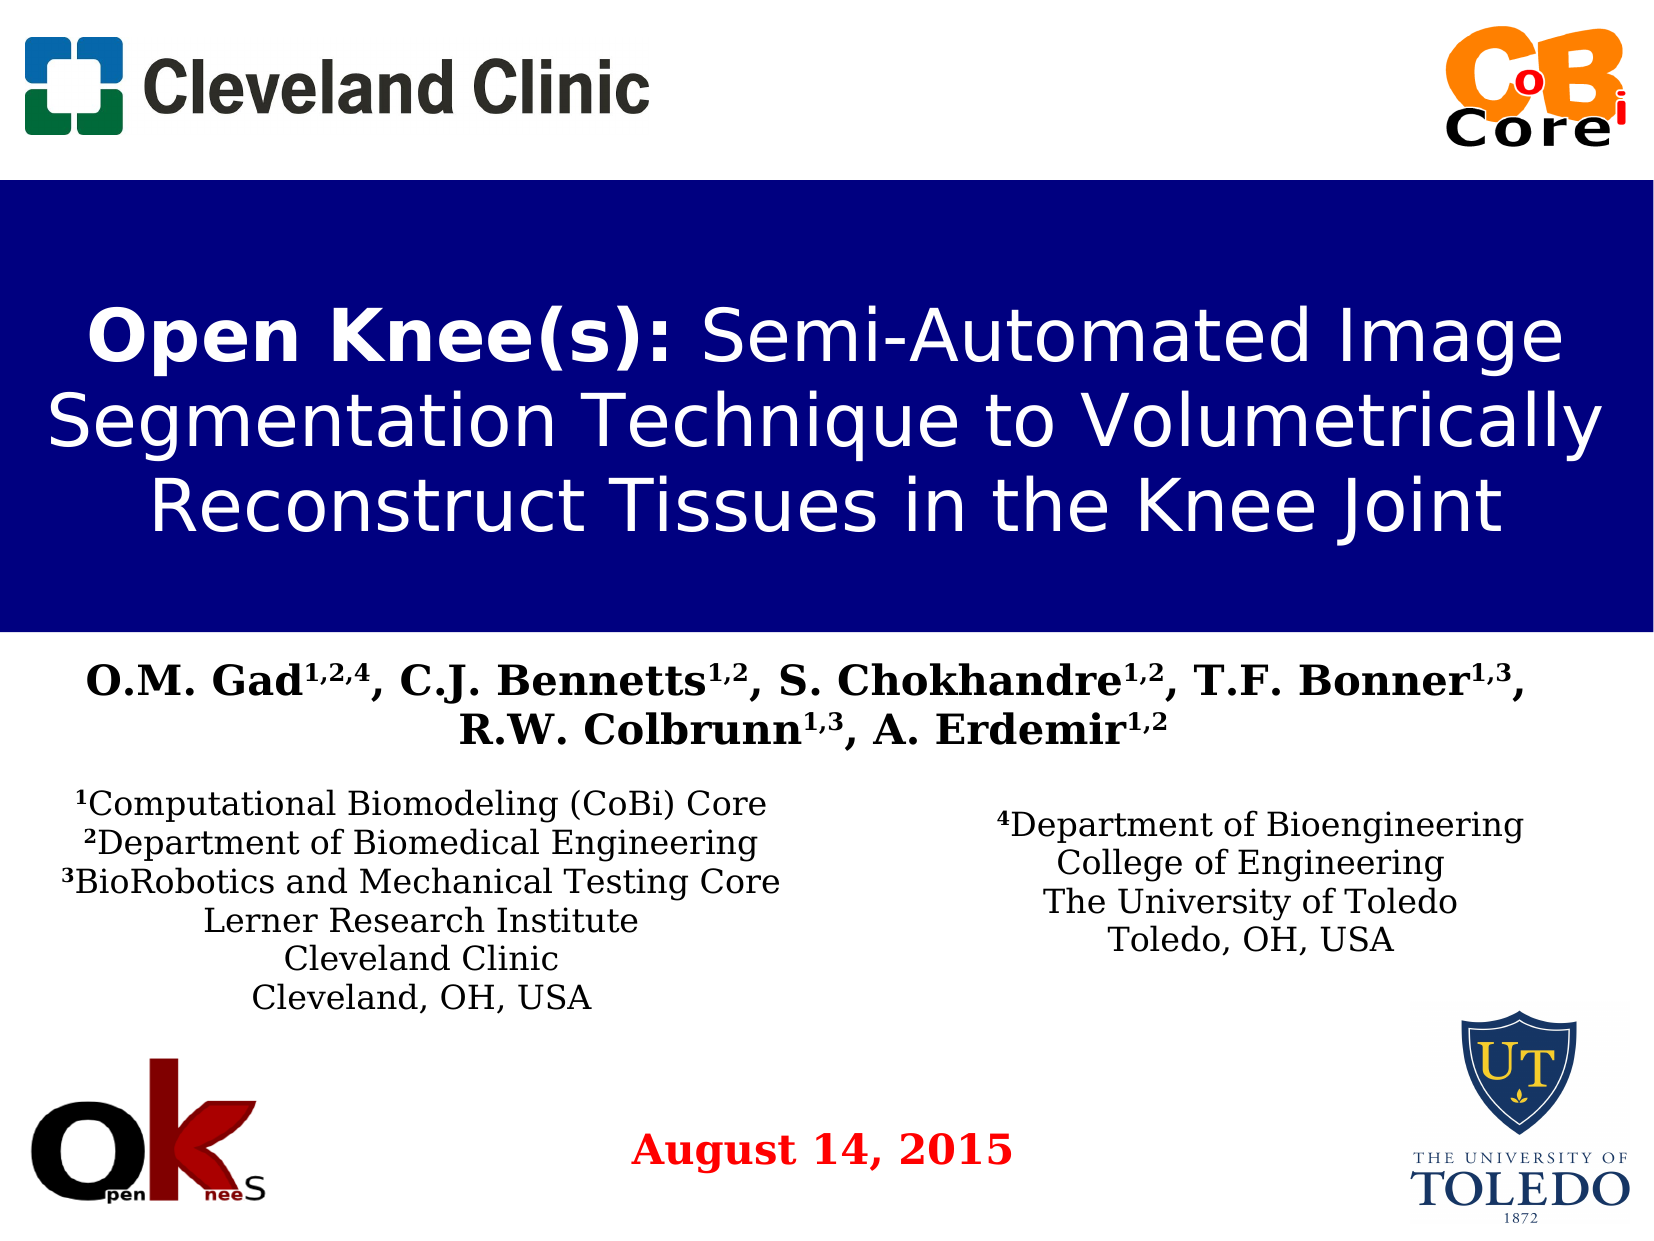

Open Knee(s): Semi-Automated Image Segmentation Technique to Volumetrically Reconstruct Tissues in the Knee Joint
O.M. Gad1,2,4, C.J. Bennetts1,2, S. Chokhandre1,2, T.F. Bonner1,3,
R.W. Colbrunn1,3, A. Erdemir1,2
1Computational Biomodeling (CoBi) Core
2Department of Biomedical Engineering
3BioRobotics and Mechanical Testing Core
Lerner Research Institute
Cleveland Clinic
Cleveland, OH, USA
 4Department of Bioengineering
College of Engineering
The University of Toledo
Toledo, OH, USA
August 14, 2015